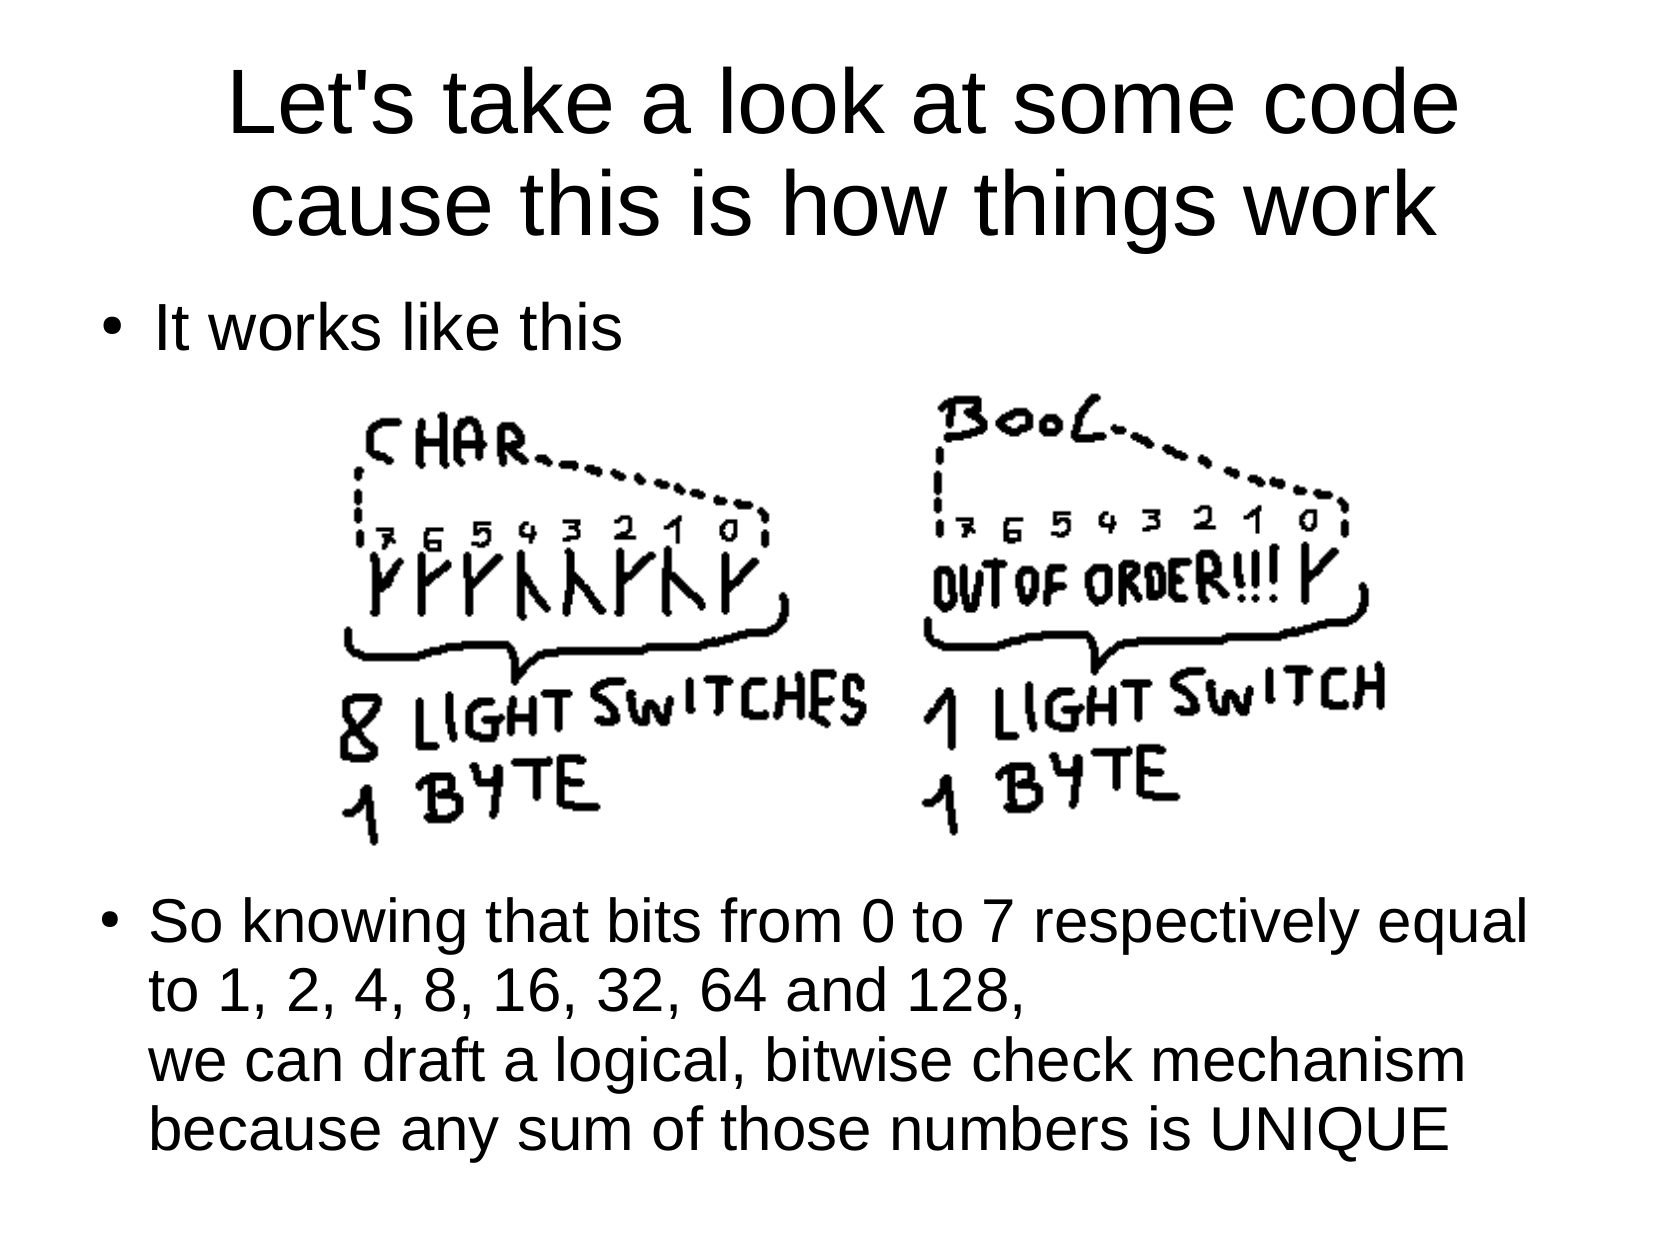

# Let's take a look at some code cause this is how things work
It works like this
So knowing that bits from 0 to 7 respectively equal to 1, 2, 4, 8, 16, 32, 64 and 128,
we can draft a logical, bitwise check mechanism
because any sum of those numbers is UNIQUE